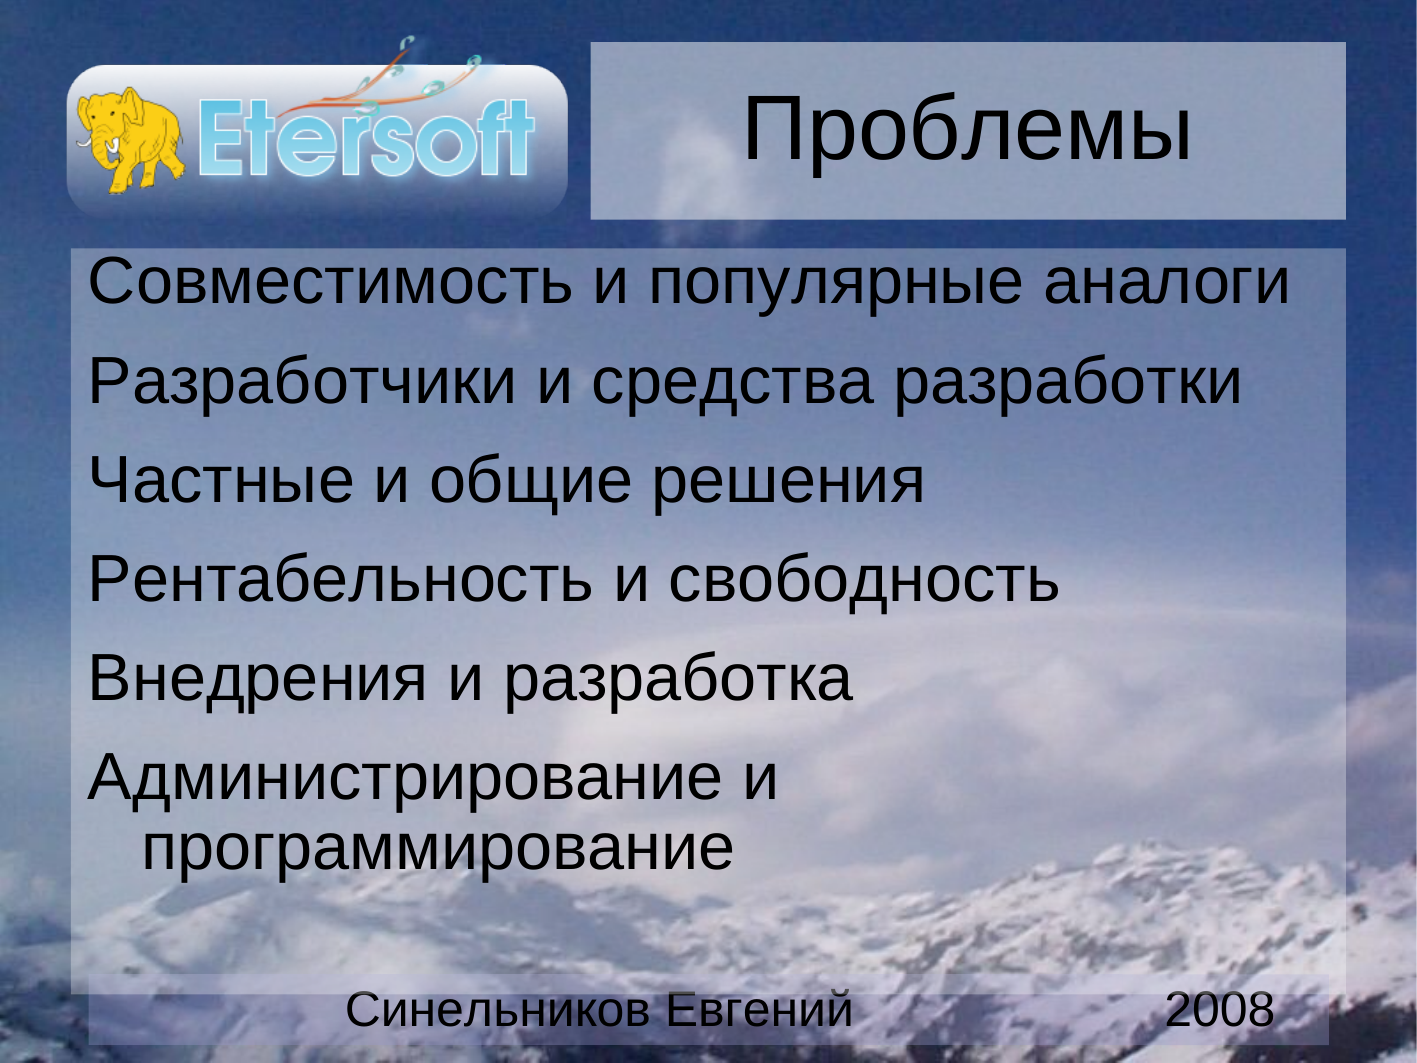

# Проблемы
Совместимость и популярные аналоги
Разработчики и средства разработки
Частные и общие решения
Рентабельность и свободность
Внедрения и разработка
Администрирование и программирование